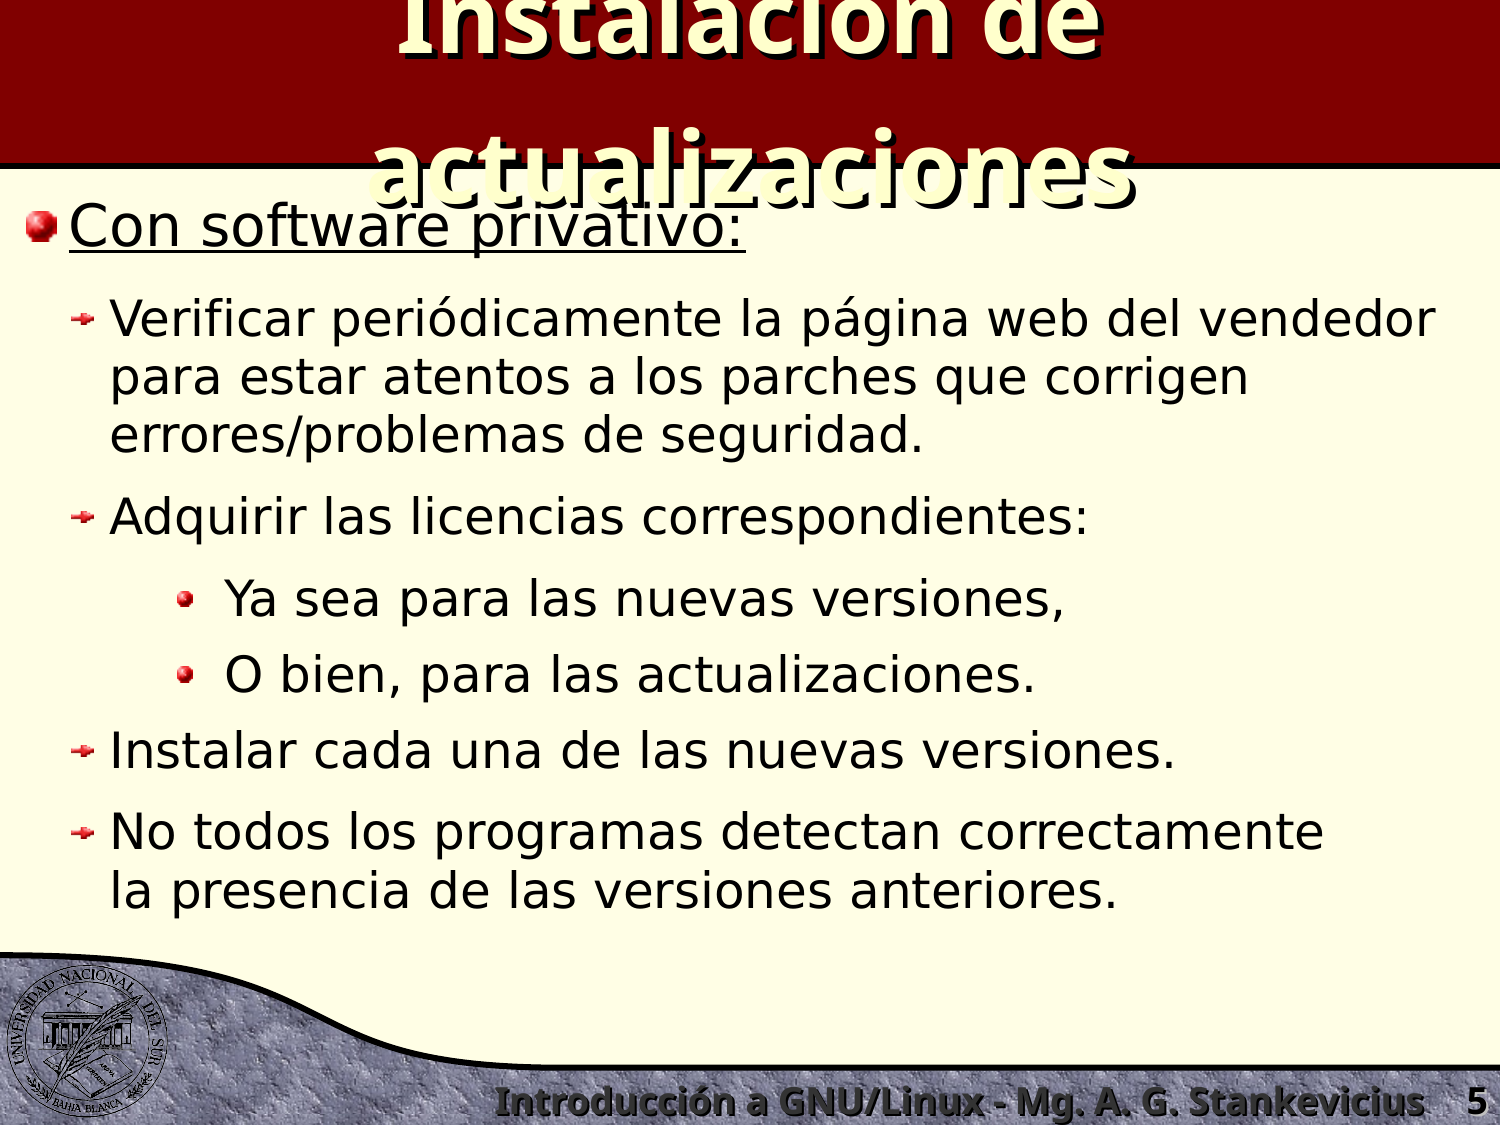

# Instalación de actualizaciones
Con software privativo:
Verificar periódicamente la página web del vendedor para estar atentos a los parches que corrigen errores/problemas de seguridad.
Adquirir las licencias correspondientes:
Ya sea para las nuevas versiones,
O bien, para las actualizaciones.
Instalar cada una de las nuevas versiones.
No todos los programas detectan correctamente
la presencia de las versiones anteriores.
5